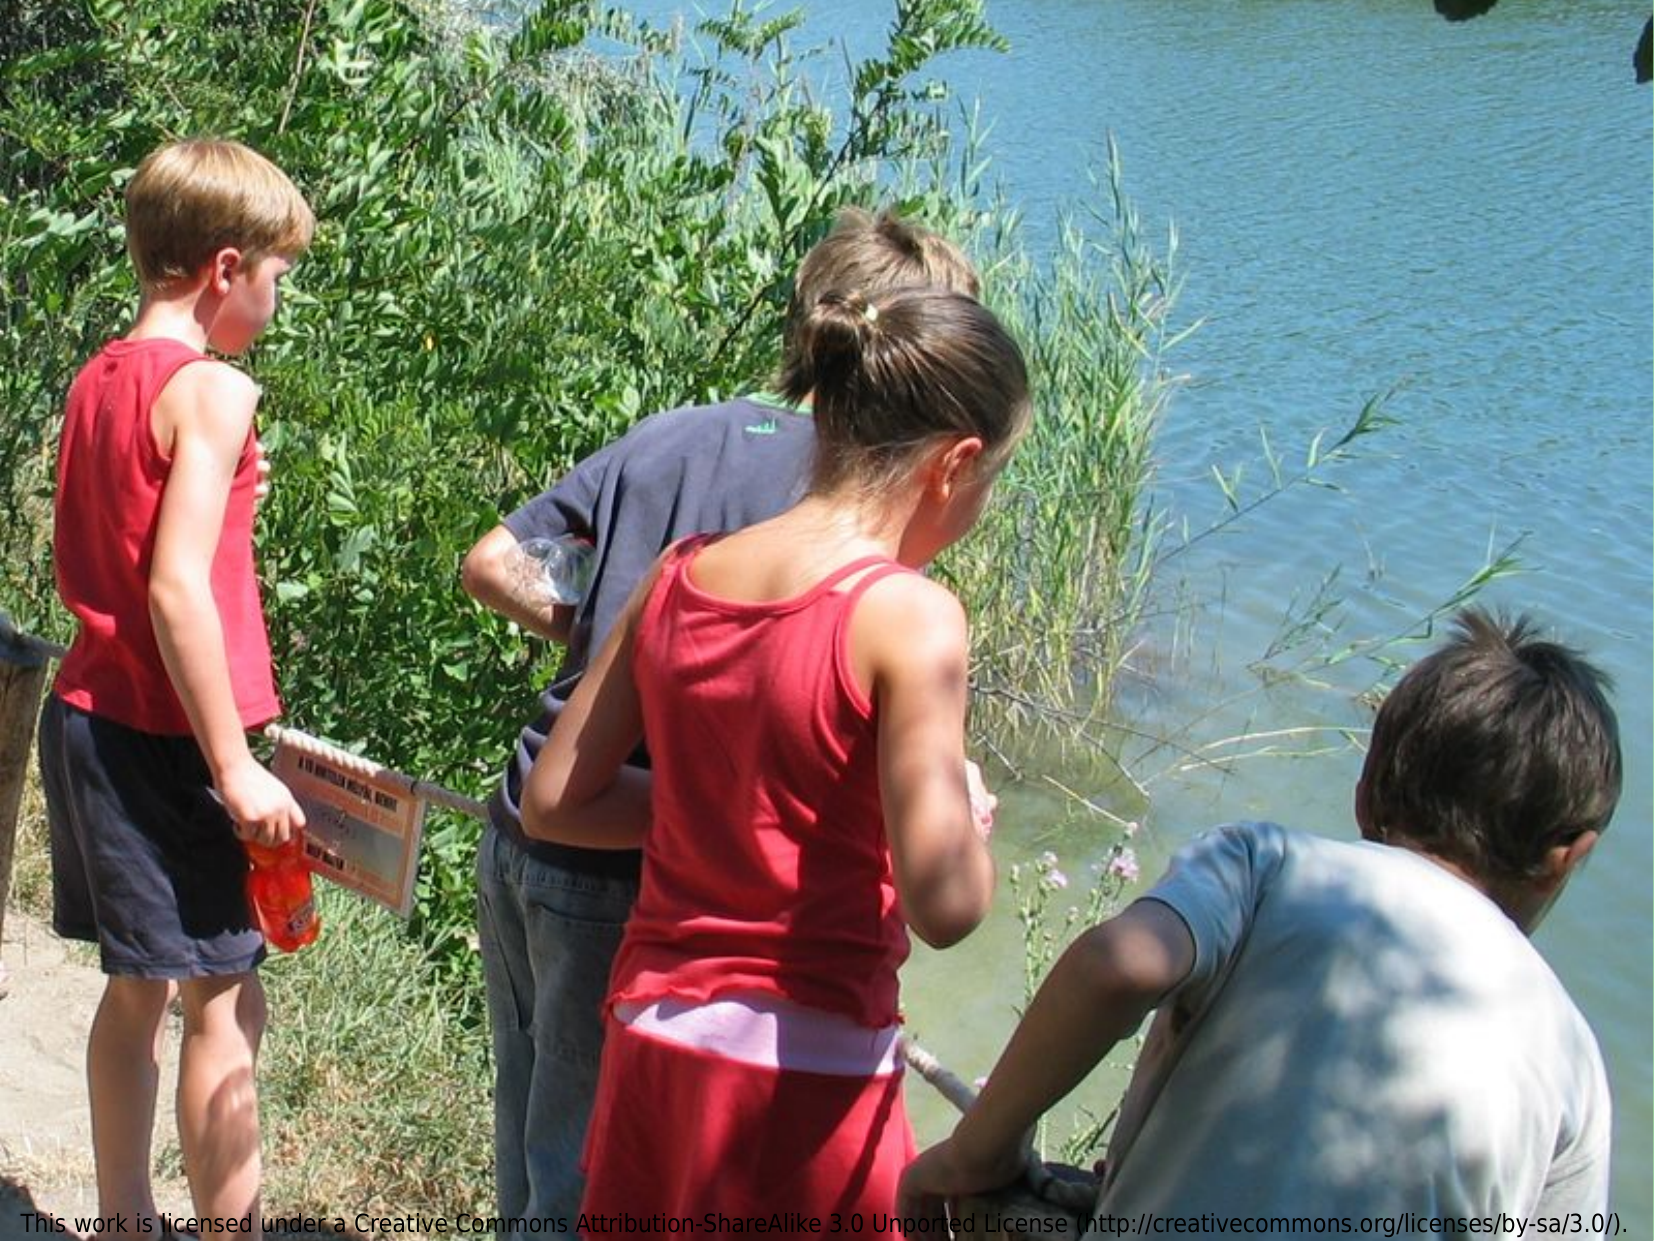

#
This work is licensed under a Creative Commons Attribution-ShareAlike 3.0 Unported License (http://creativecommons.org/licenses/by-sa/3.0/).